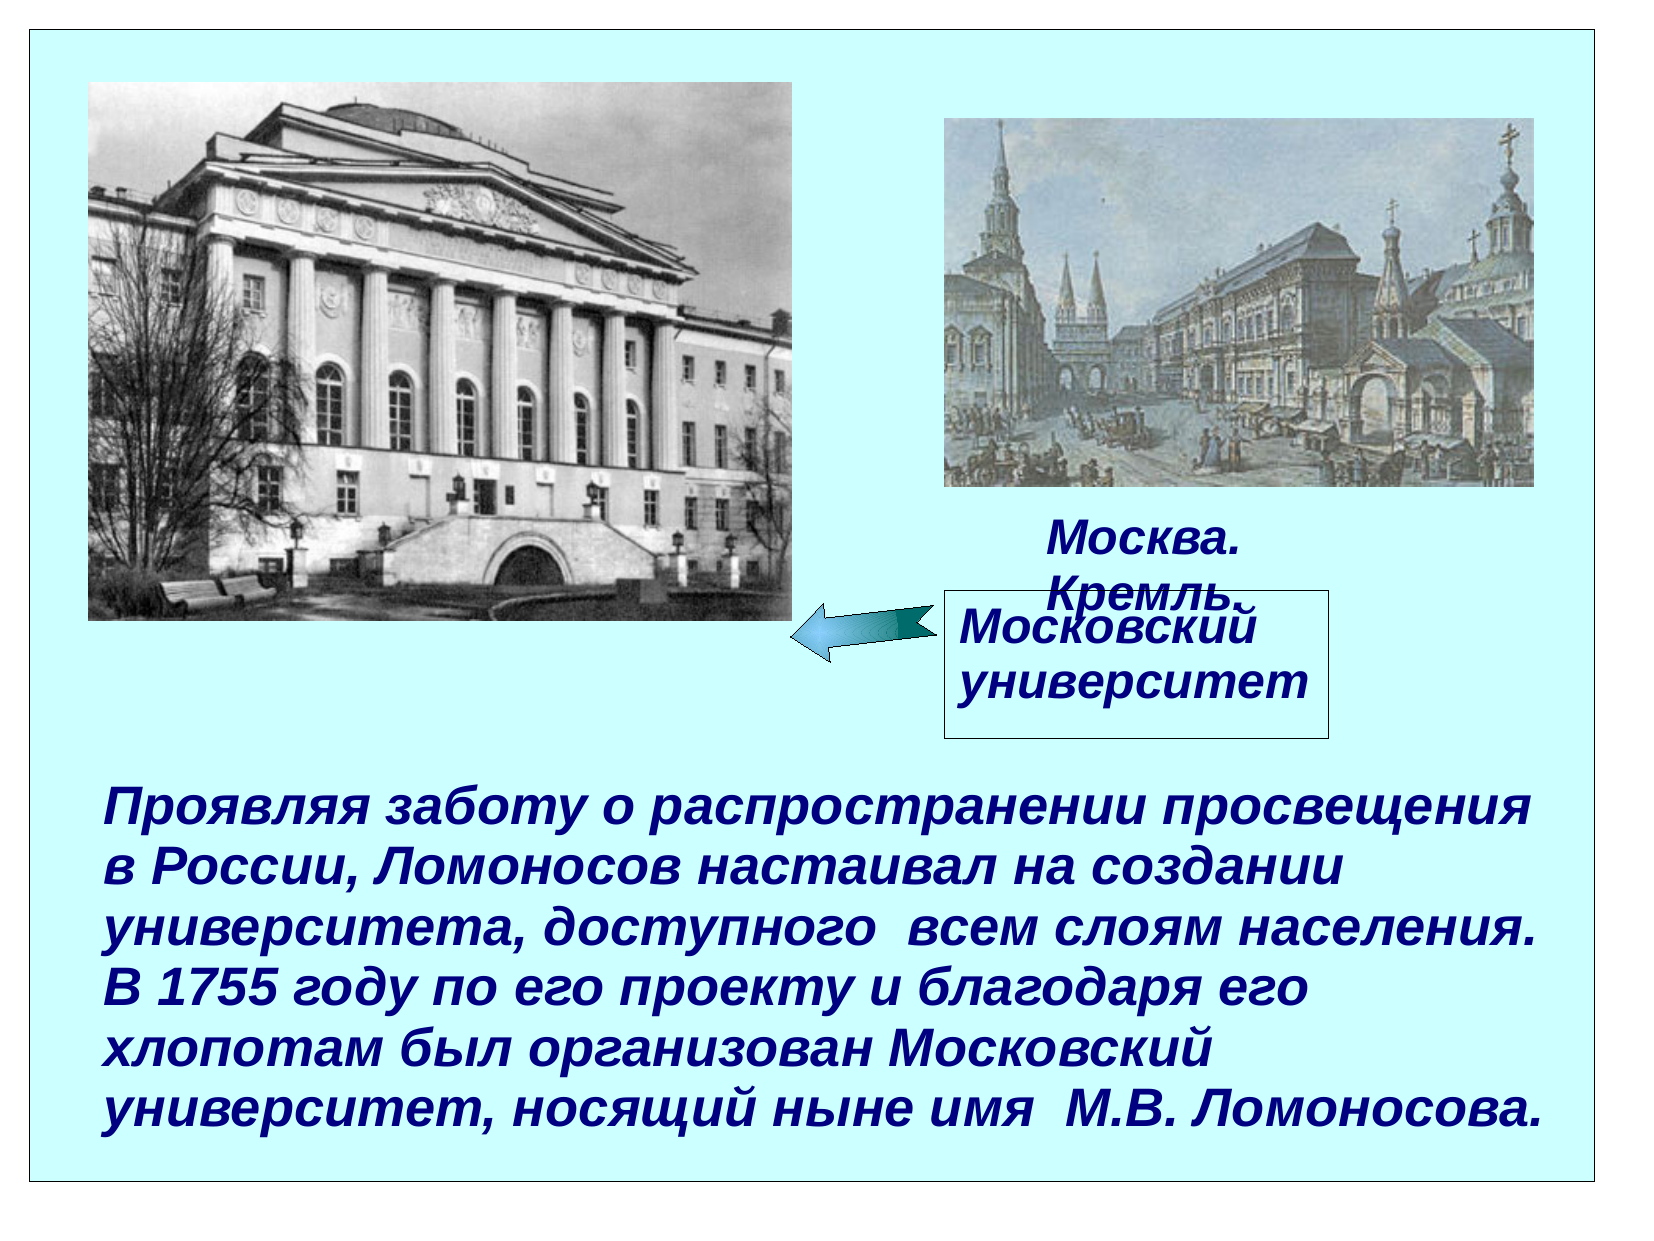

Москва. Кремль.
Московский университет
Проявляя заботу о распространении просвещения в России, Ломоносов настаивал на создании университета, доступного всем слоям населения.
В 1755 году по его проекту и благодаря его хлопотам был организован Московский университет, носящий ныне имя М.В. Ломоносова.